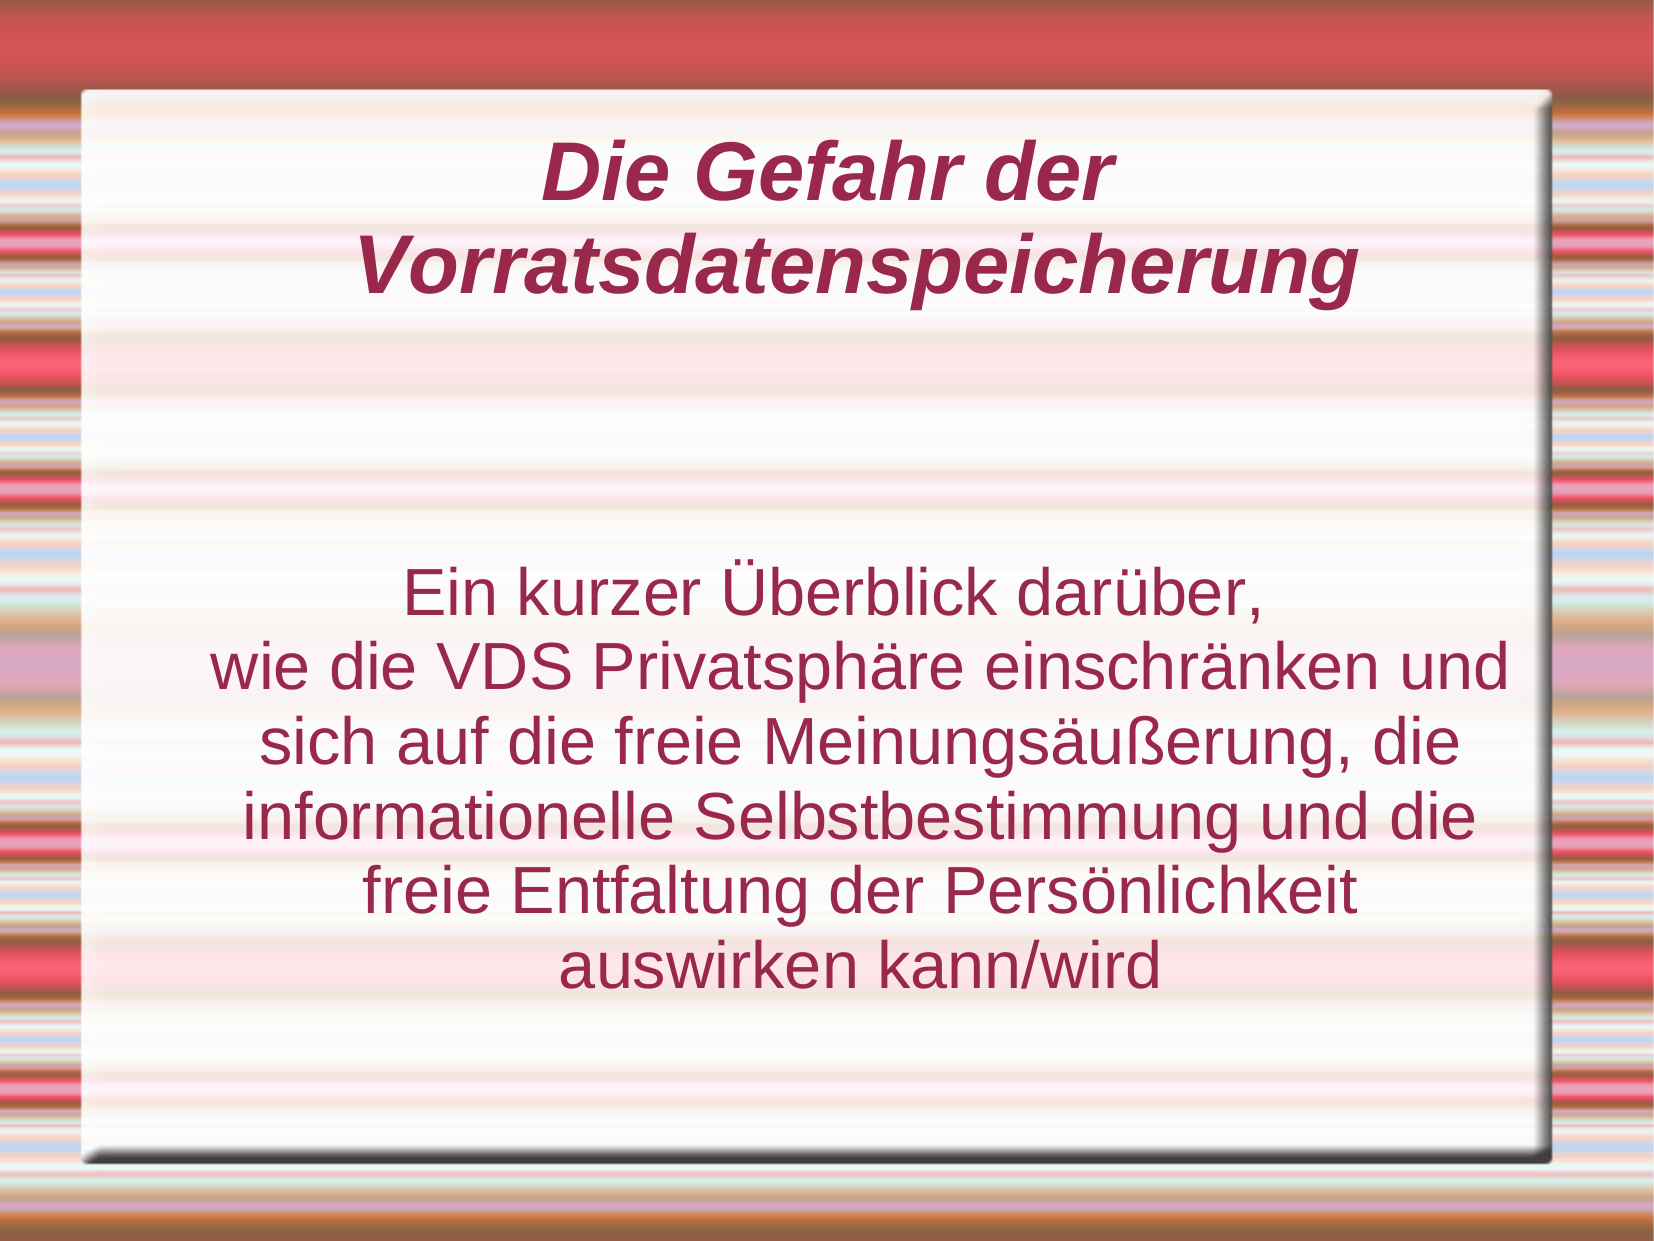

# Die Gefahr der Vorratsdatenspeicherung
Ein kurzer Überblick darüber,
wie die VDS Privatsphäre einschränken und sich auf die freie Meinungsäußerung, die informationelle Selbstbestimmung und die freie Entfaltung der Persönlichkeit auswirken kann/wird